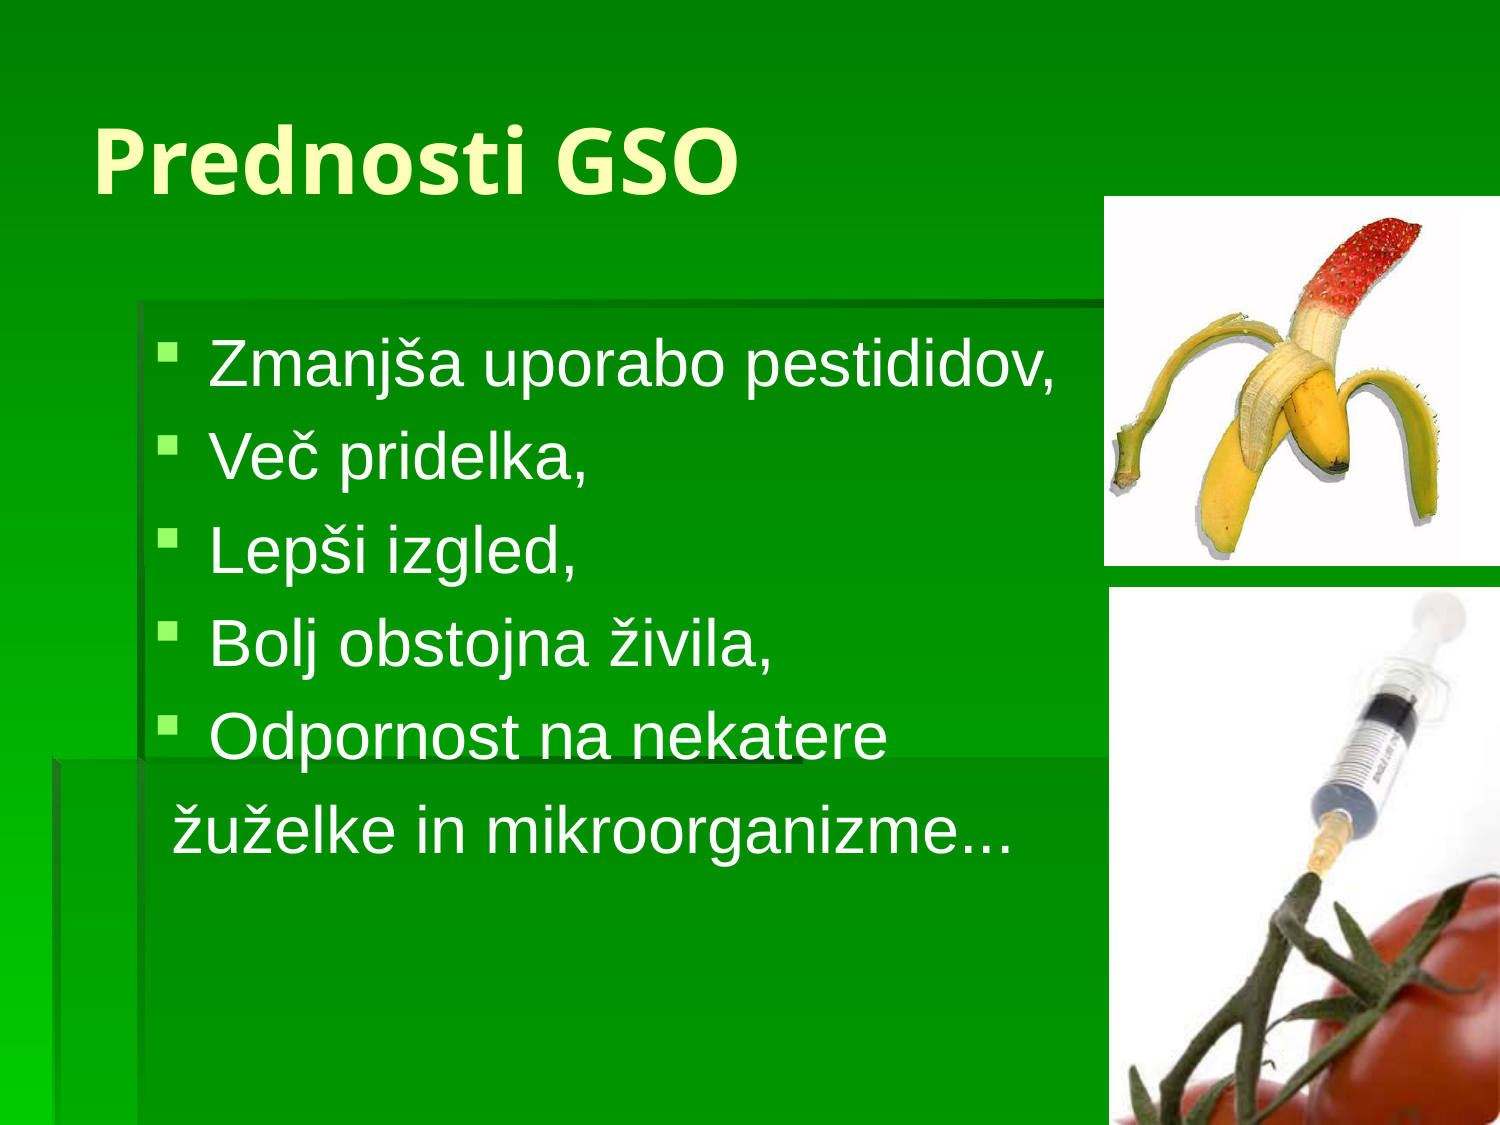

# Prednosti GSO
Zmanjša uporabo pestididov,
Več pridelka,
Lepši izgled,
Bolj obstojna živila,
Odpornost na nekatere
 žuželke in mikroorganizme...